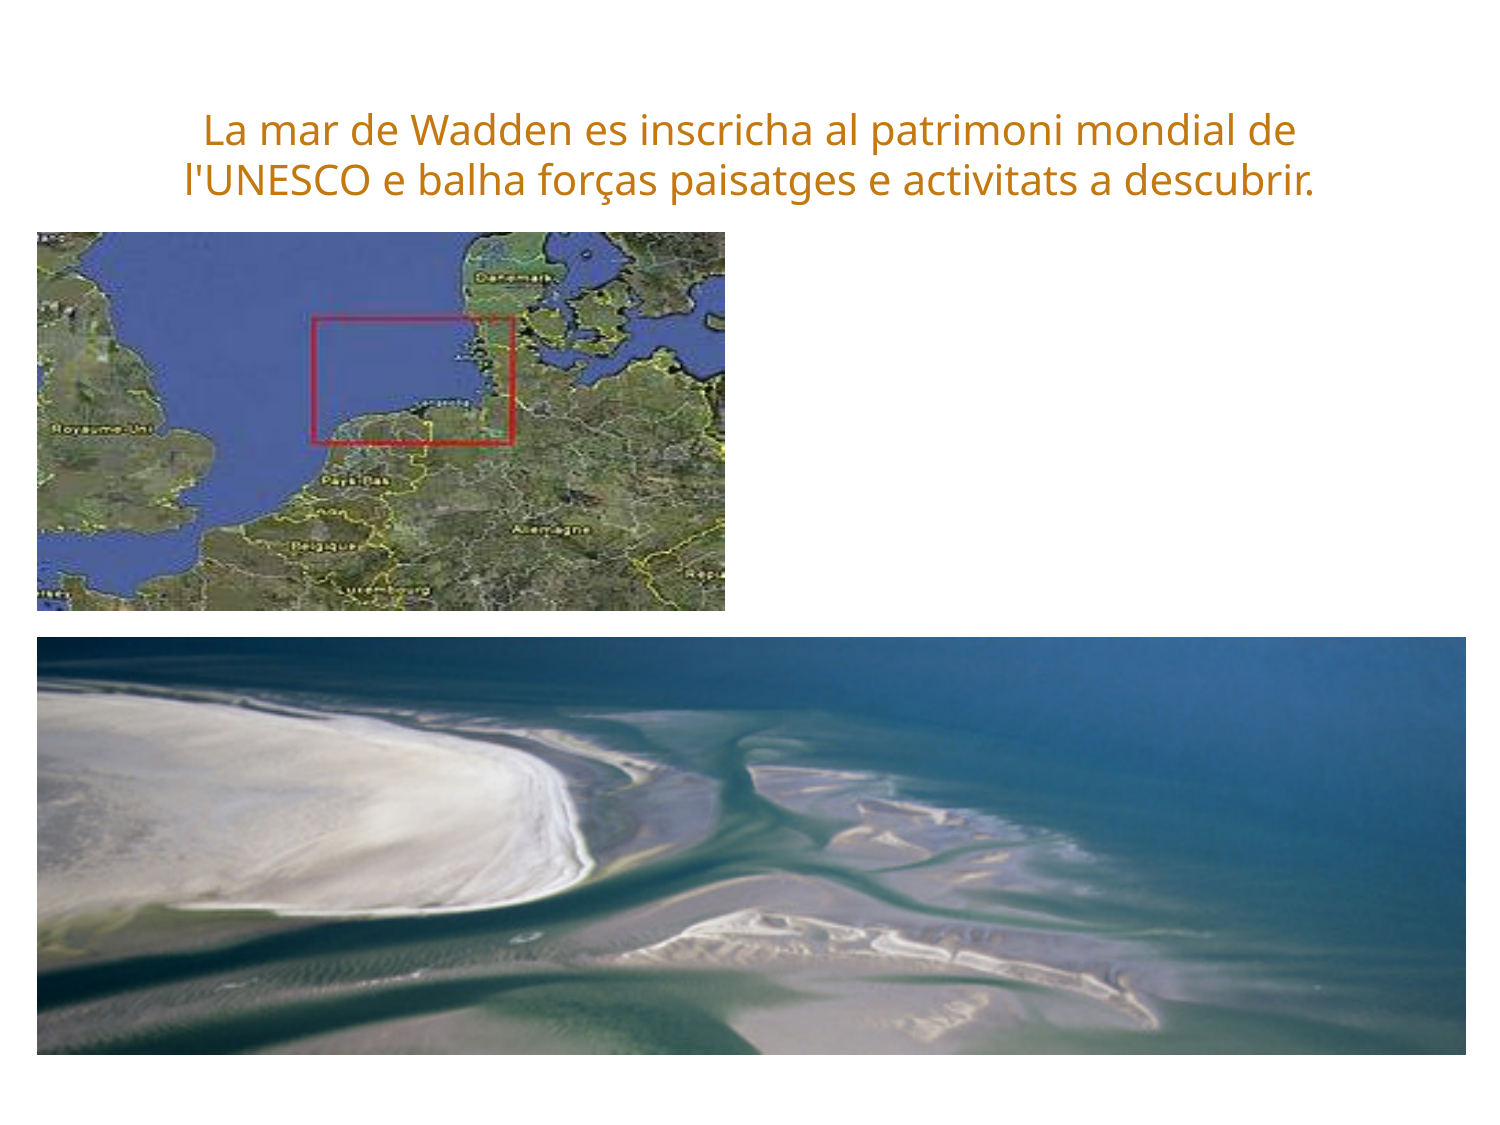

# La mar de Wadden es inscricha al patrimoni mondial de l'UNESCO e balha forças paisatges e activitats a descubrir.